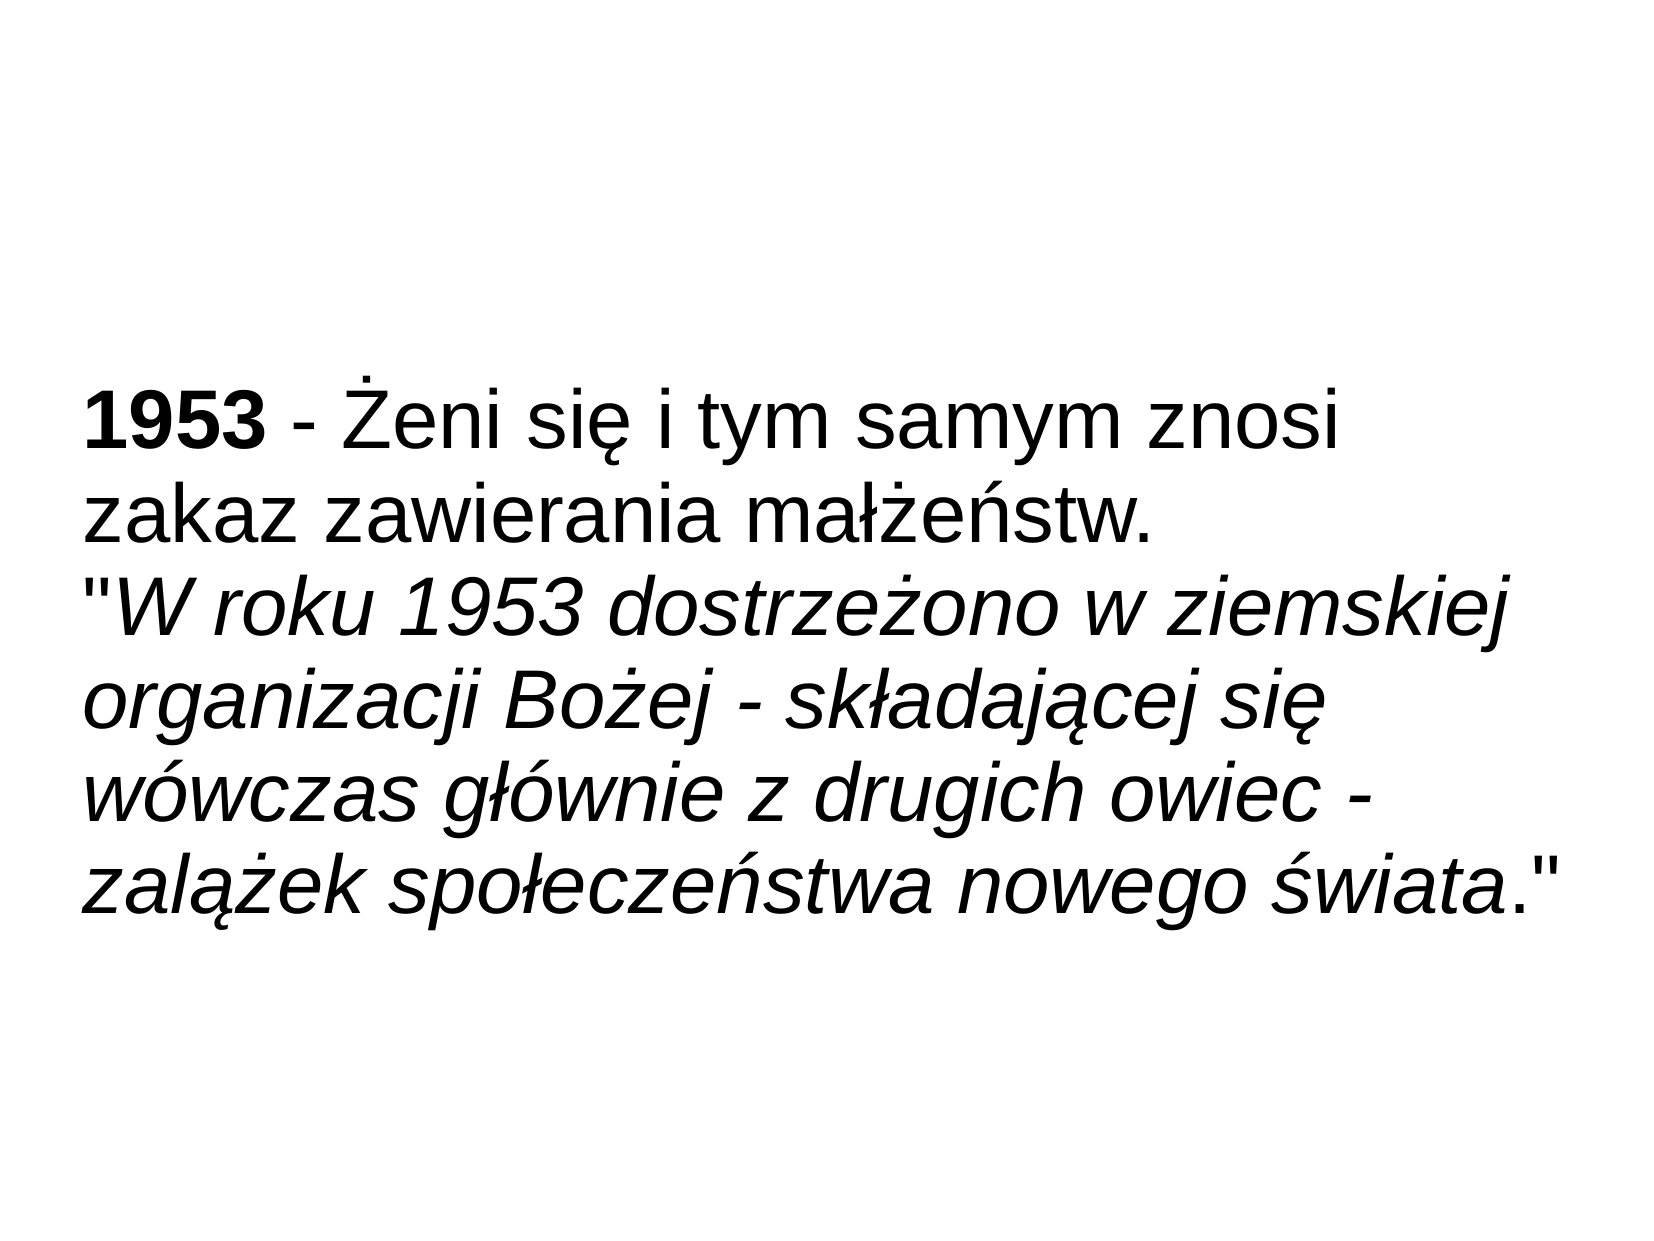

#
1953 - Żeni się i tym samym znosi zakaz zawierania małżeństw.
"W roku 1953 dostrzeżono w ziemskiej organizacji Bożej - składającej się wówczas głównie z drugich owiec - zalążek społeczeństwa nowego świata."